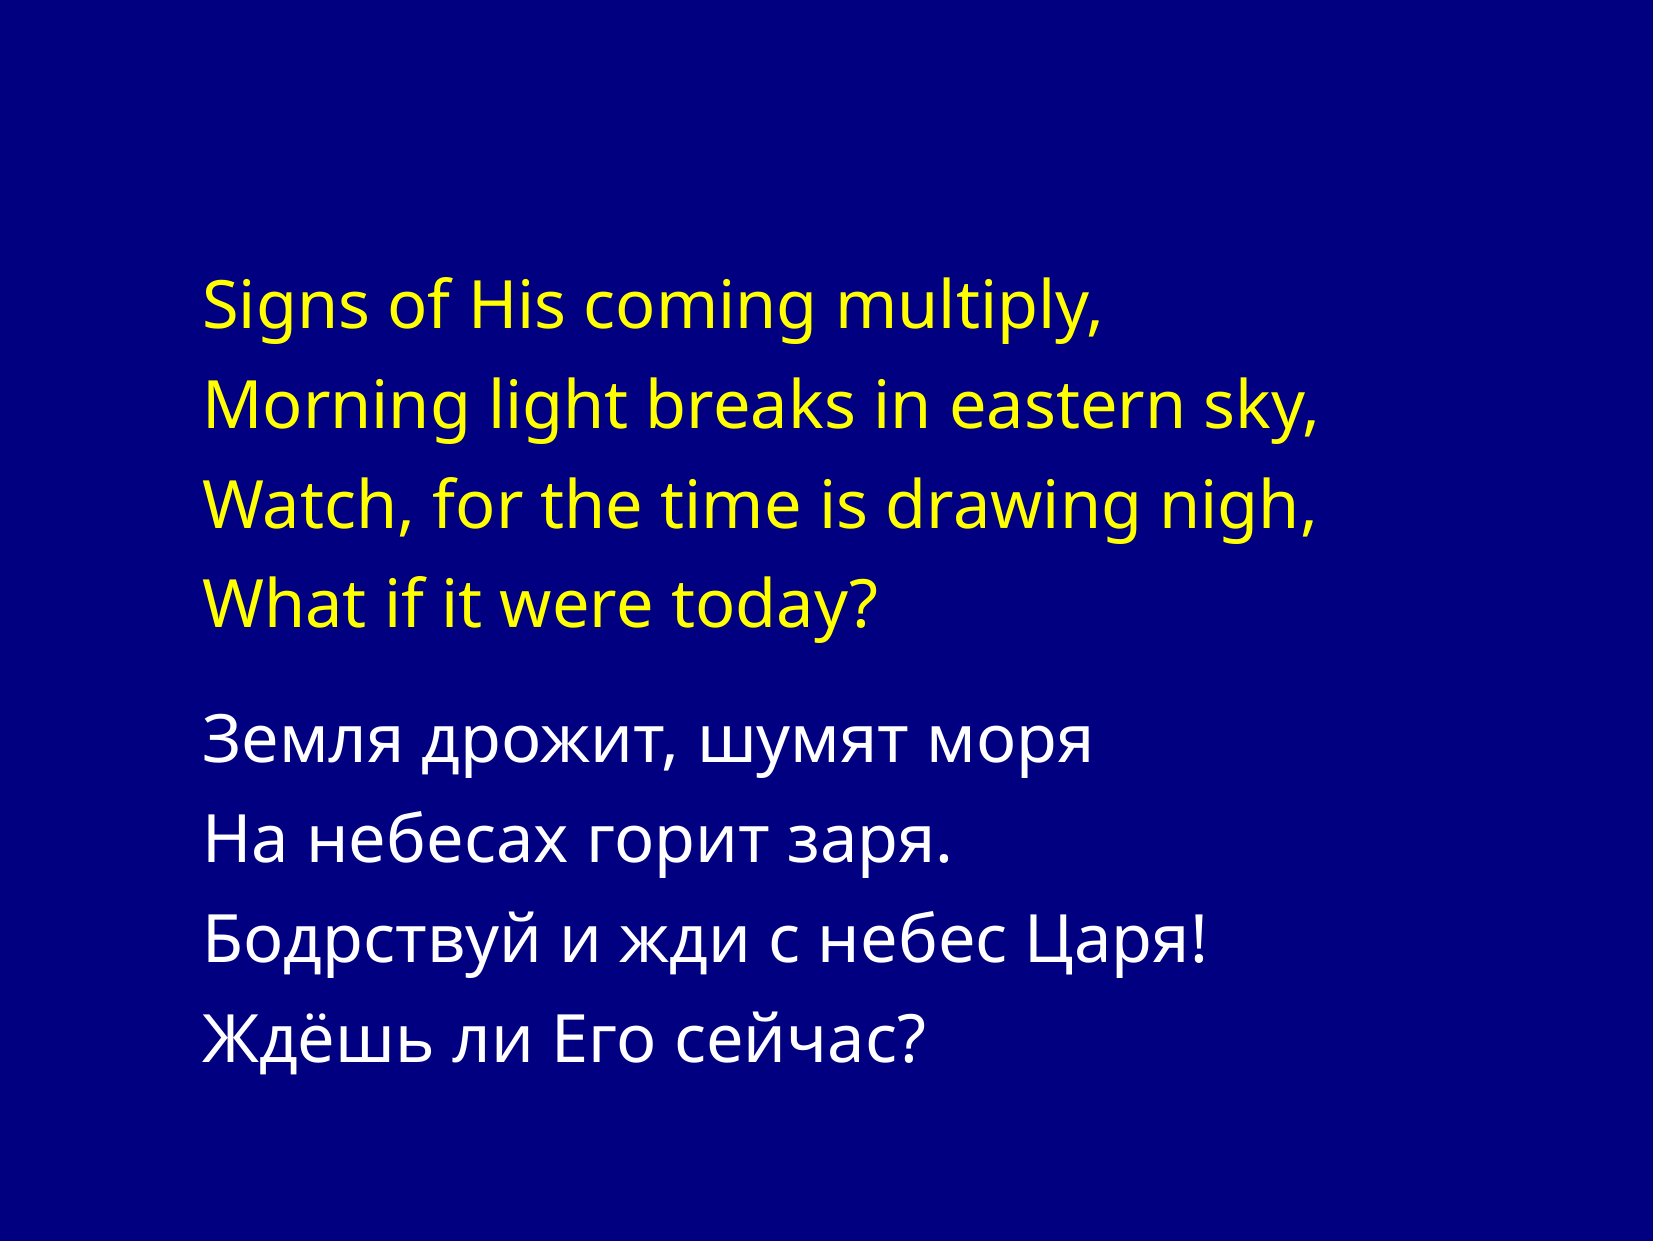

Signs of His coming multiply,
	Morning light breaks in eastern sky,
	Watch, for the time is drawing nigh,
	What if it were today?
	Земля дрожит, шумят моря
	На небесах горит заря.
	Бодрствуй и жди с небес Царя!
	Ждёшь ли Его сейчас?